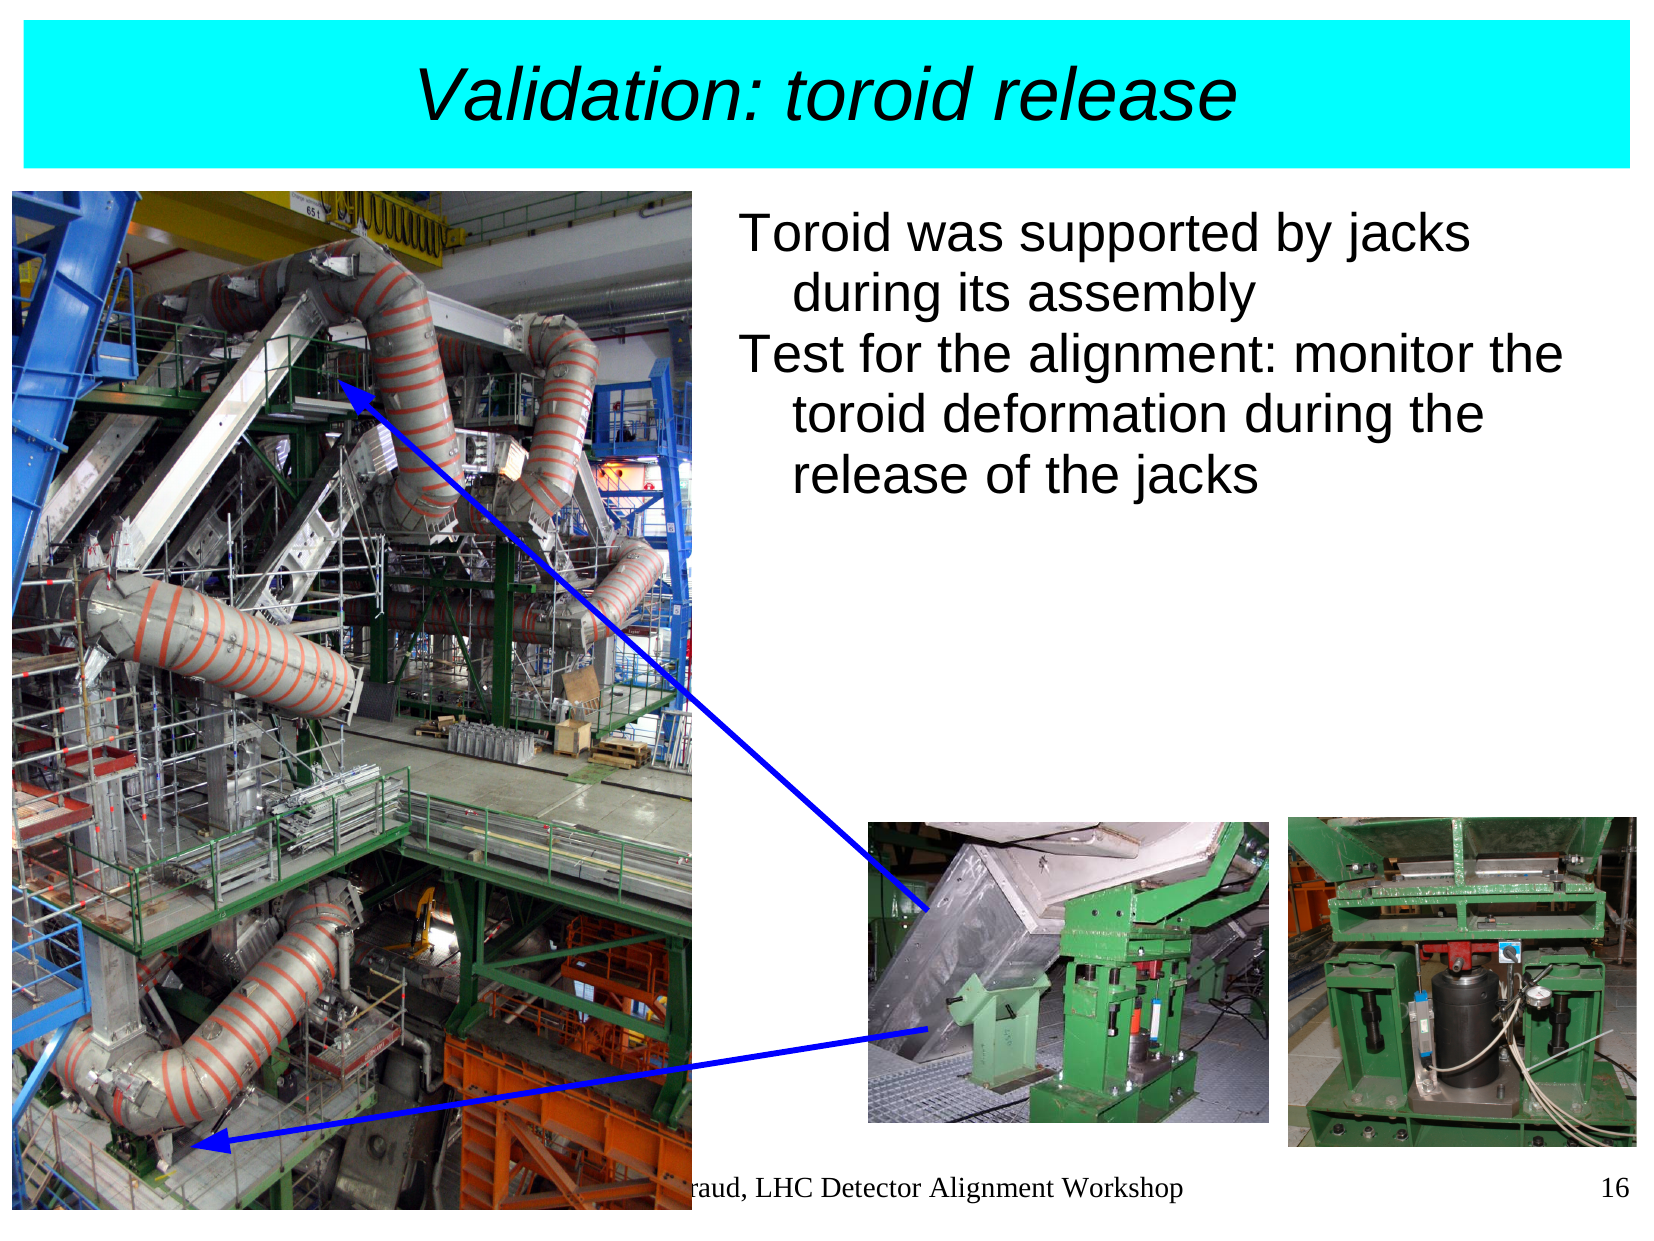

# Validation: toroid release
Toroid was supported by jacks during its assembly
Test for the alignment: monitor the toroid deformation during the release of the jacks
2006-09-05
Pierre-François Giraud, LHC Detector Alignment Workshop
16